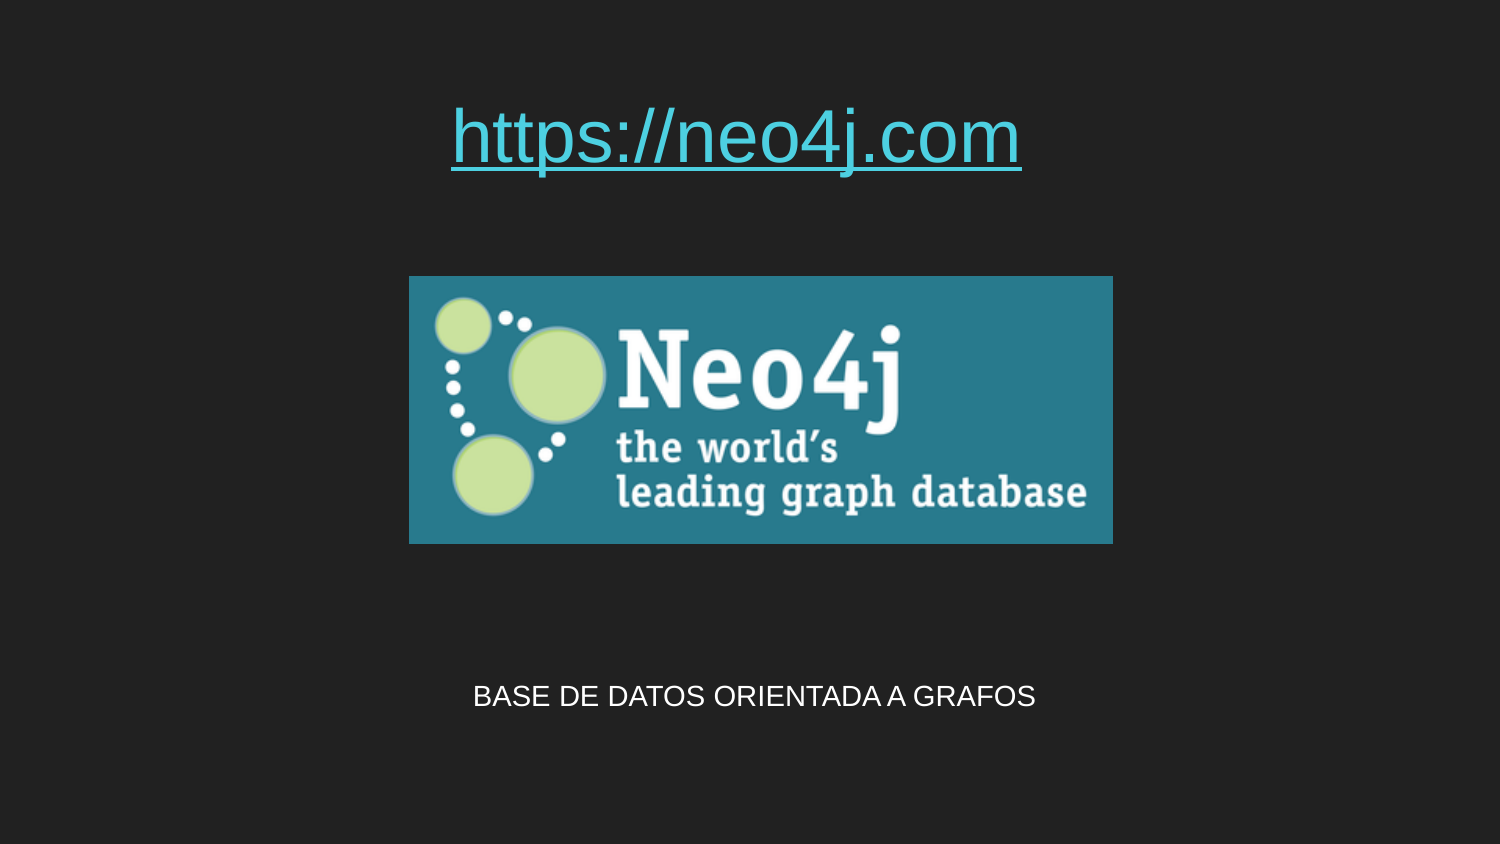

https://neo4j.com
BASE DE DATOS ORIENTADA A GRAFOS